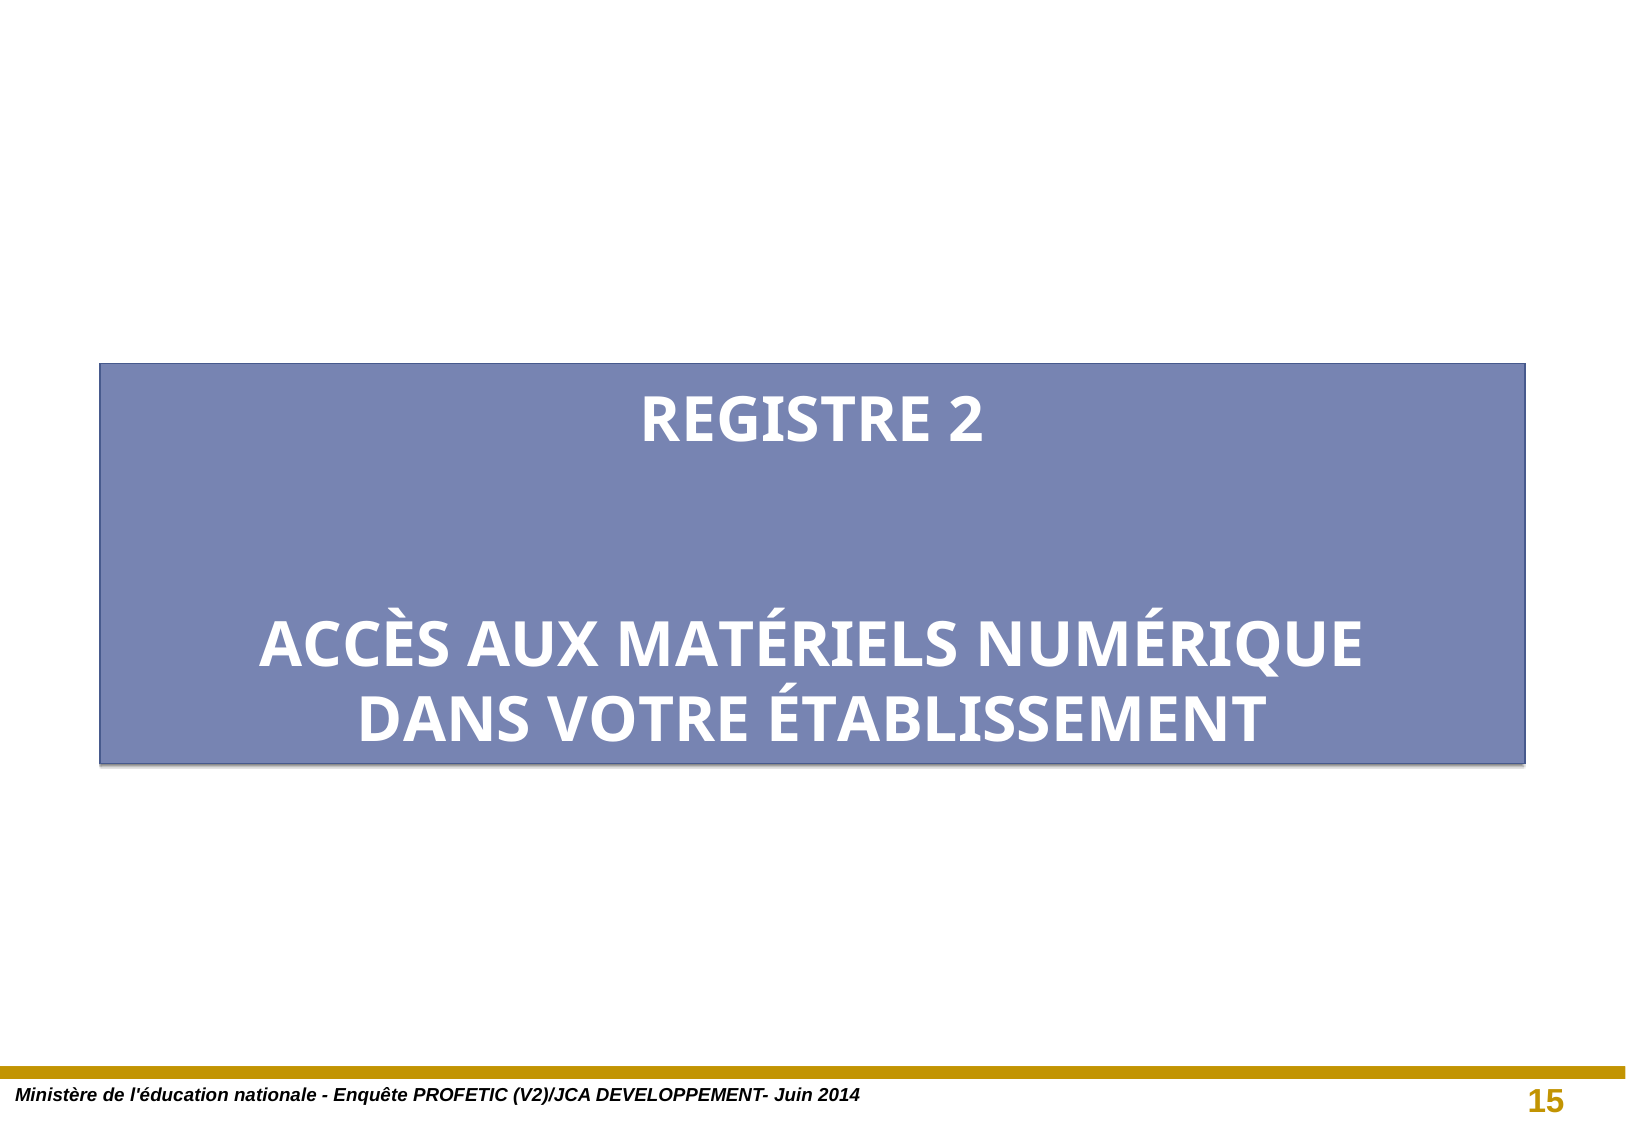

# REGISTRE 2 Accès aux matériels numérique dans votre établissement
13
Ministère de l'éducation nationale - Enquête PROFETIC (V2)/JCA DEVELOPPEMENT- Juin 2014